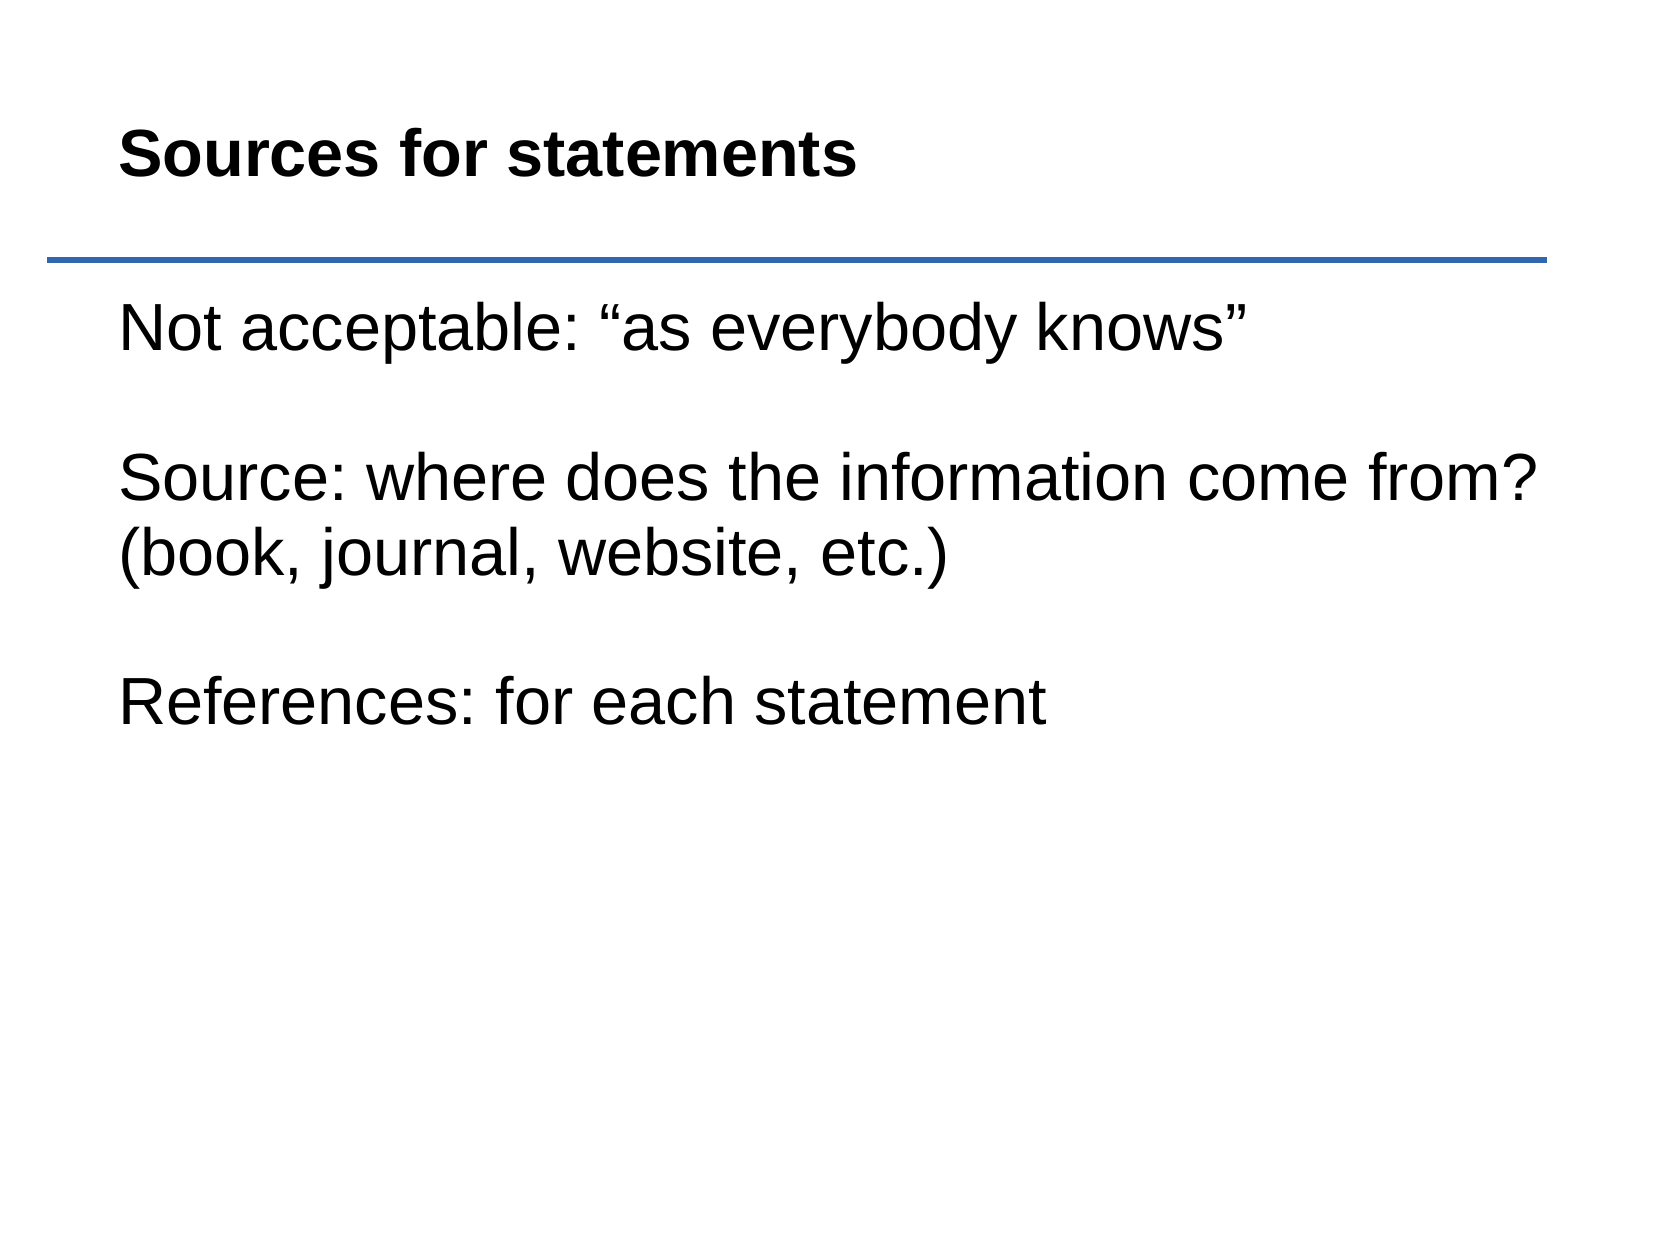

# Sources for statements
Not acceptable: “as everybody knows”
Source: where does the information come from?(book, journal, website, etc.)
References: for each statement